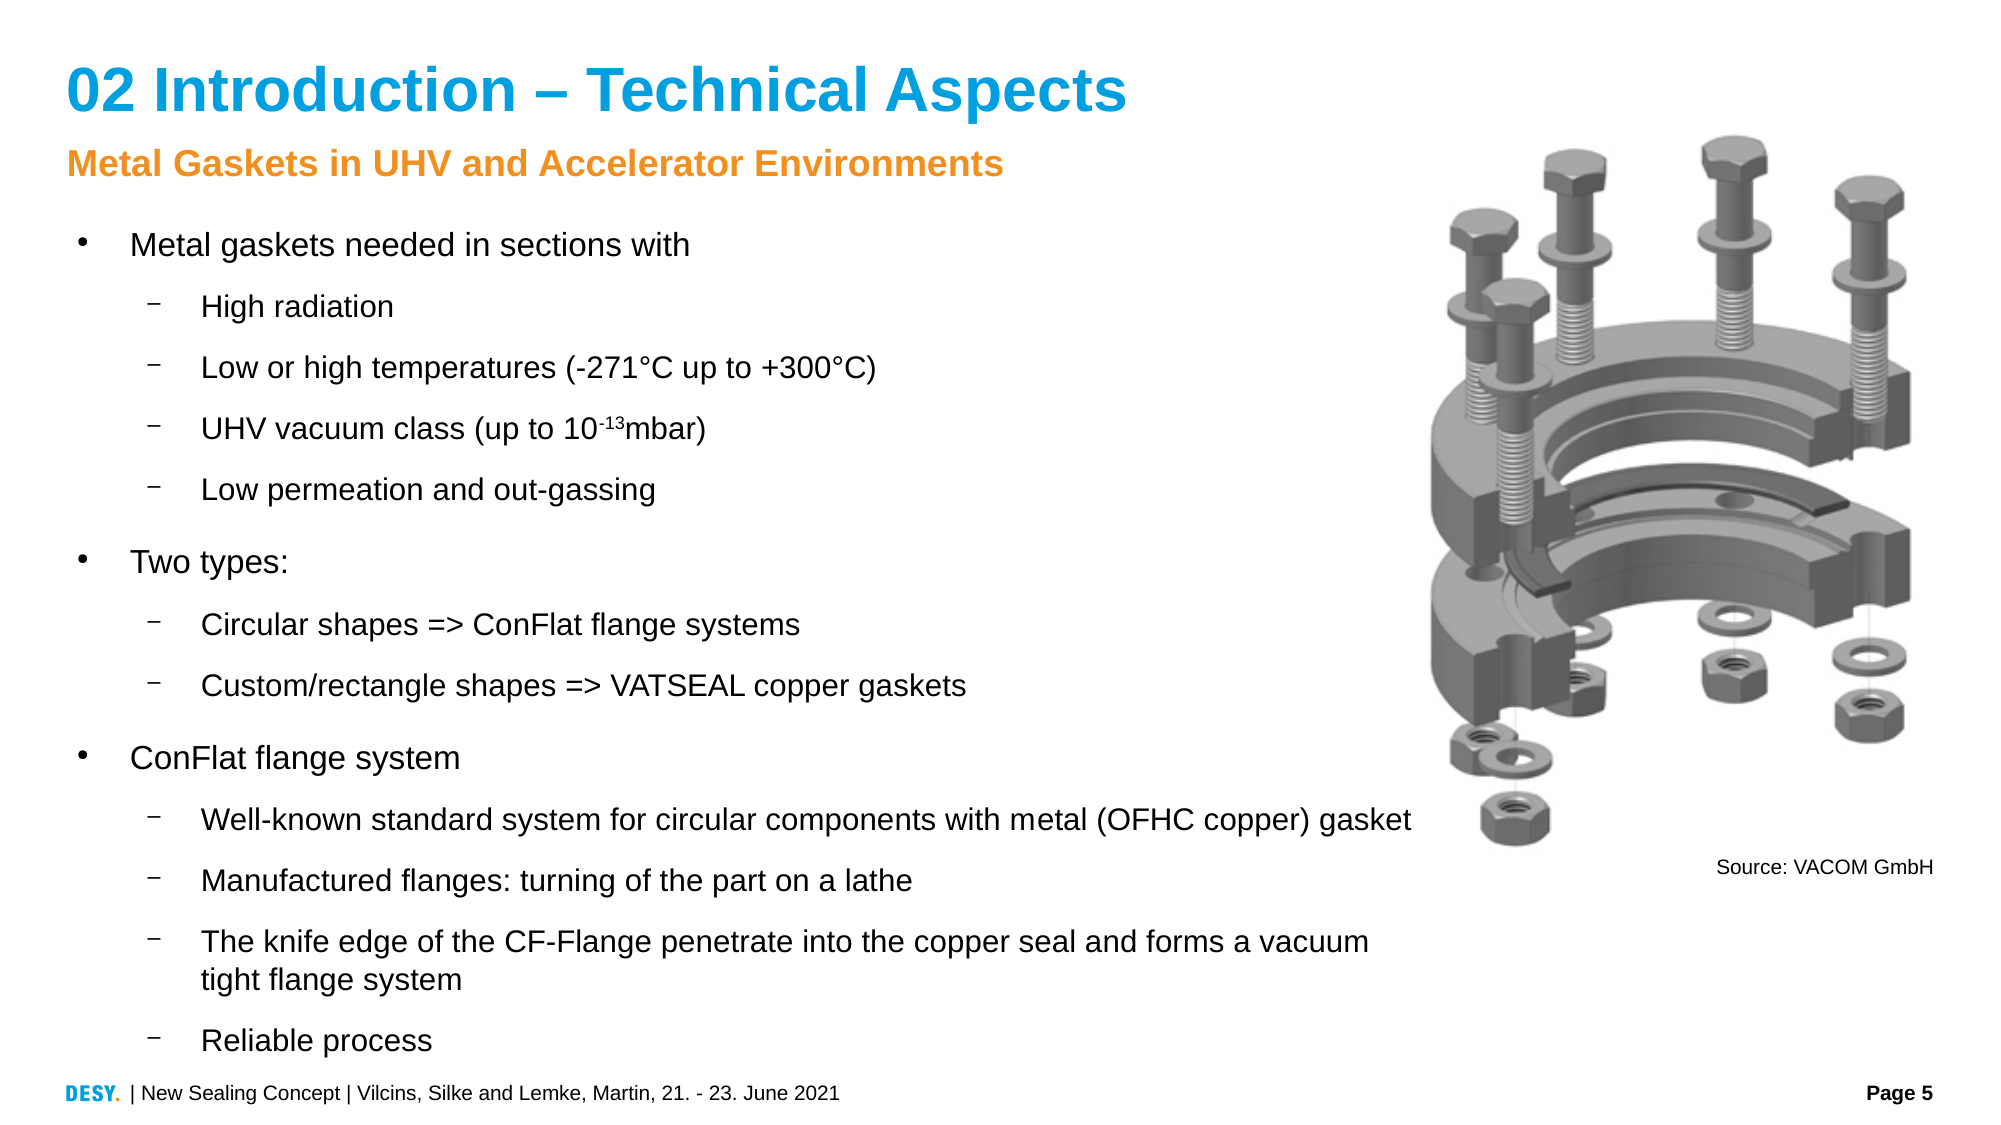

# 02 Introduction – Technical Aspects
Metal Gaskets in UHV and Accelerator Environments
Metal gaskets needed in sections with
High radiation
Low or high temperatures (-271°C up to +300°C)
UHV vacuum class (up to 10-13mbar)
Low permeation and out-gassing
Two types:
Circular shapes => ConFlat flange systems
Custom/rectangle shapes => VATSEAL copper gaskets
ConFlat flange system
Well-known standard system for circular components with metal (OFHC copper) gasket
Manufactured flanges: turning of the part on a lathe
The knife edge of the CF-Flange penetrate into the copper seal and forms a vacuum tight flange system
Reliable process
Source: VACOM GmbH
| New Sealing Concept | Vilcins, Silke and Lemke, Martin, 21. - 23. June 2021